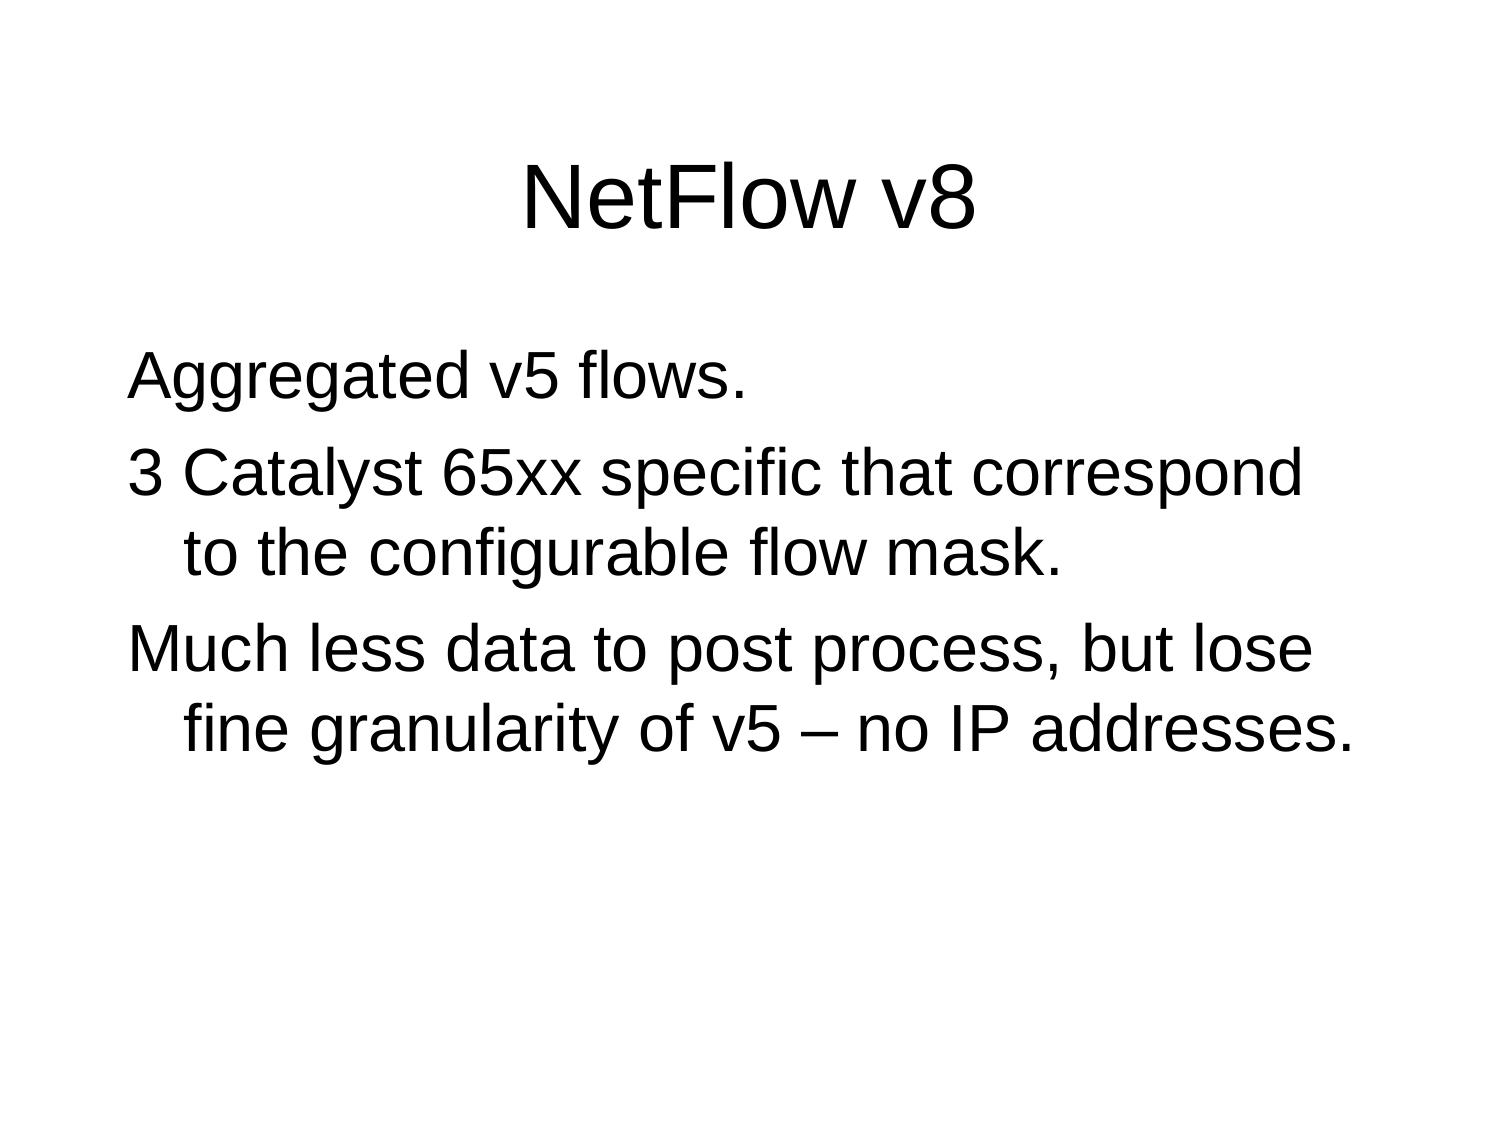

# NetFlow v8
Aggregated v5 flows.
3 Catalyst 65xx specific that correspond to the configurable flow mask.
Much less data to post process, but lose fine granularity of v5 – no IP addresses.